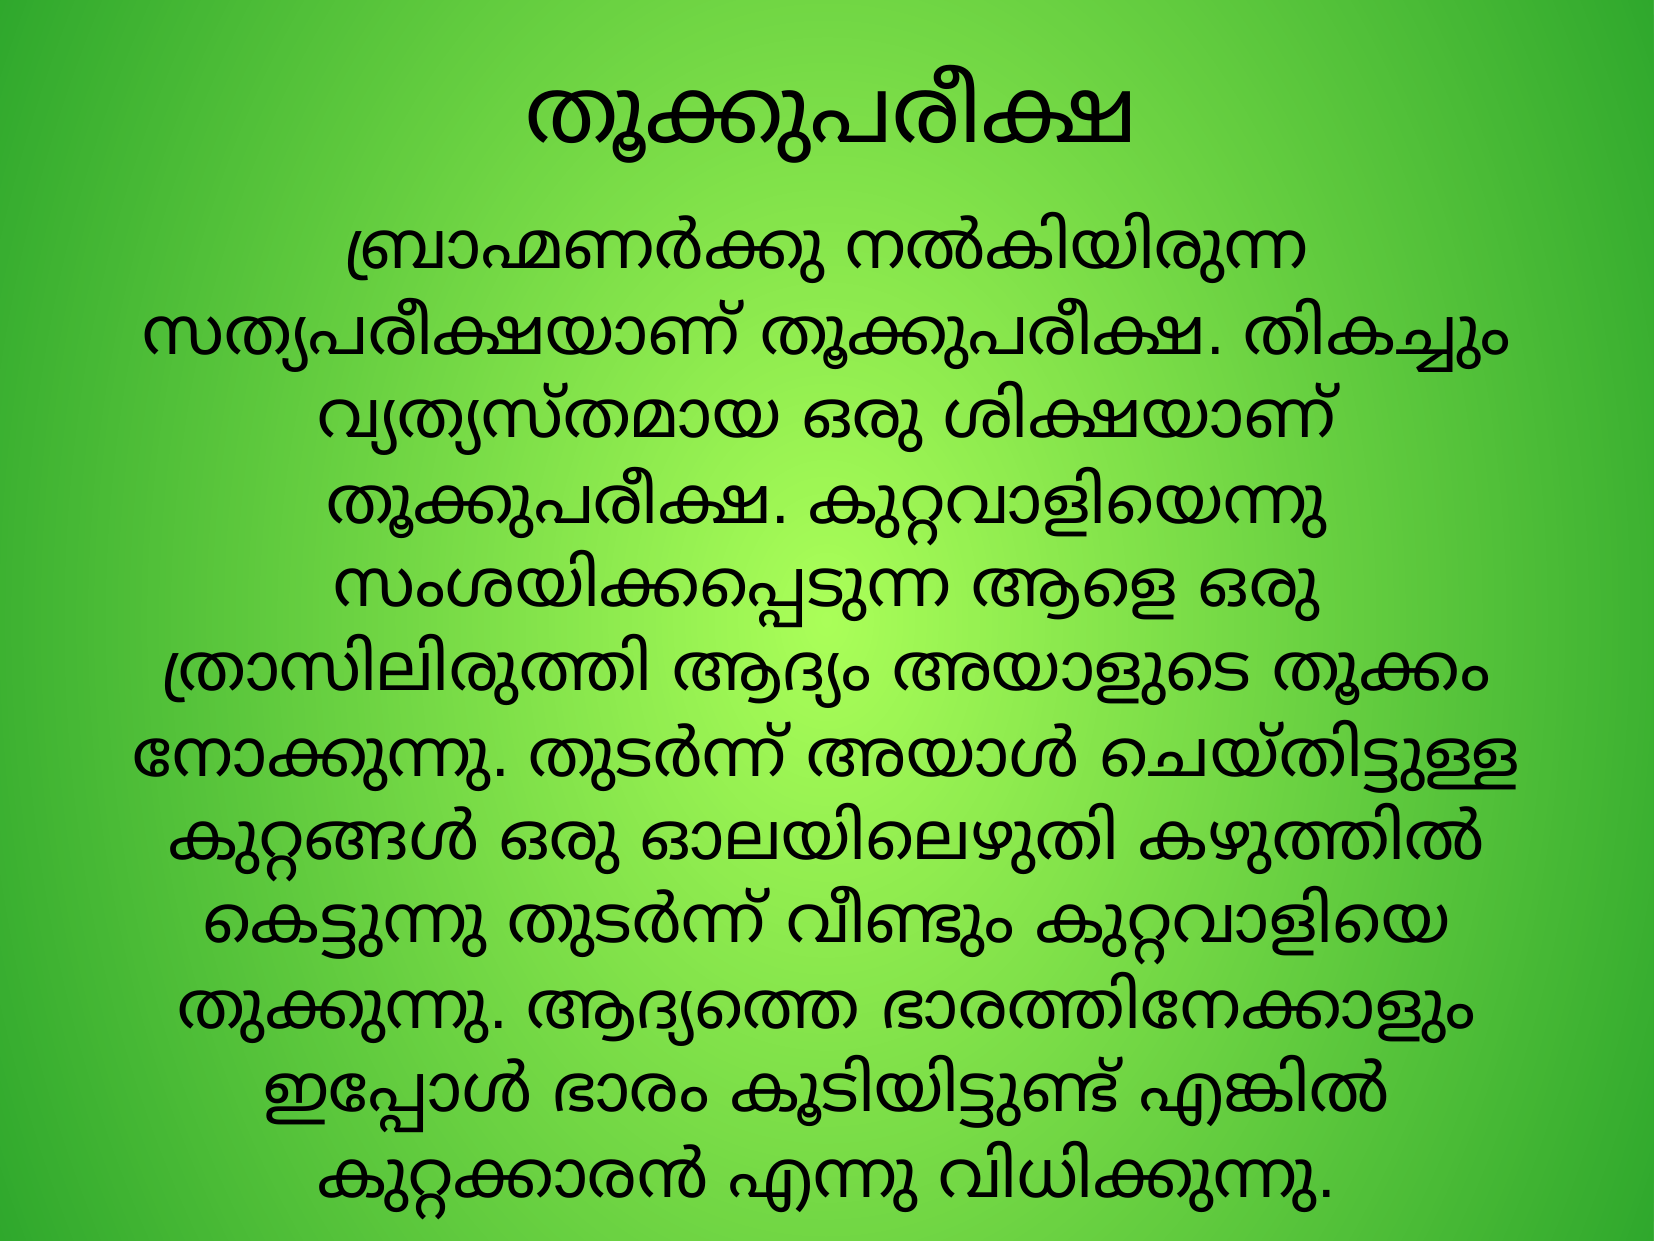

# തൂക്കുപരീക്ഷ
ബ്രാഹ്മണർക്കു നൽകിയിരുന്ന സത്യപരീക്ഷയാണ് തൂക്കുപരീക്ഷ. തികച്ചും വ്യത്യസ്തമായ ഒരു ശിക്ഷയാണ് തൂക്കുപരീക്ഷ. കുറ്റവാളിയെന്നു സംശയിക്കപ്പെടുന്ന ആളെ ഒരു ത്രാസിലിരുത്തി ആദ്യം അയാളുടെ തൂക്കം നോക്കുന്നു. തുടർന്ന് അയാൾ ചെയ്തിട്ടുള്ള കുറ്റങ്ങൾ ഒരു ഓലയിലെഴുതി കഴുത്തിൽ കെട്ടുന്നു തുടർന്ന് വീണ്ടും കുറ്റവാളിയെ തുക്കുന്നു. ആദ്യത്തെ ഭാരത്തിനേക്കാളും ഇപ്പോൾ ഭാരം കൂടിയിട്ടുണ്ട് എങ്കിൽ കുറ്റക്കാരൻ എന്നു വിധിക്കുന്നു.